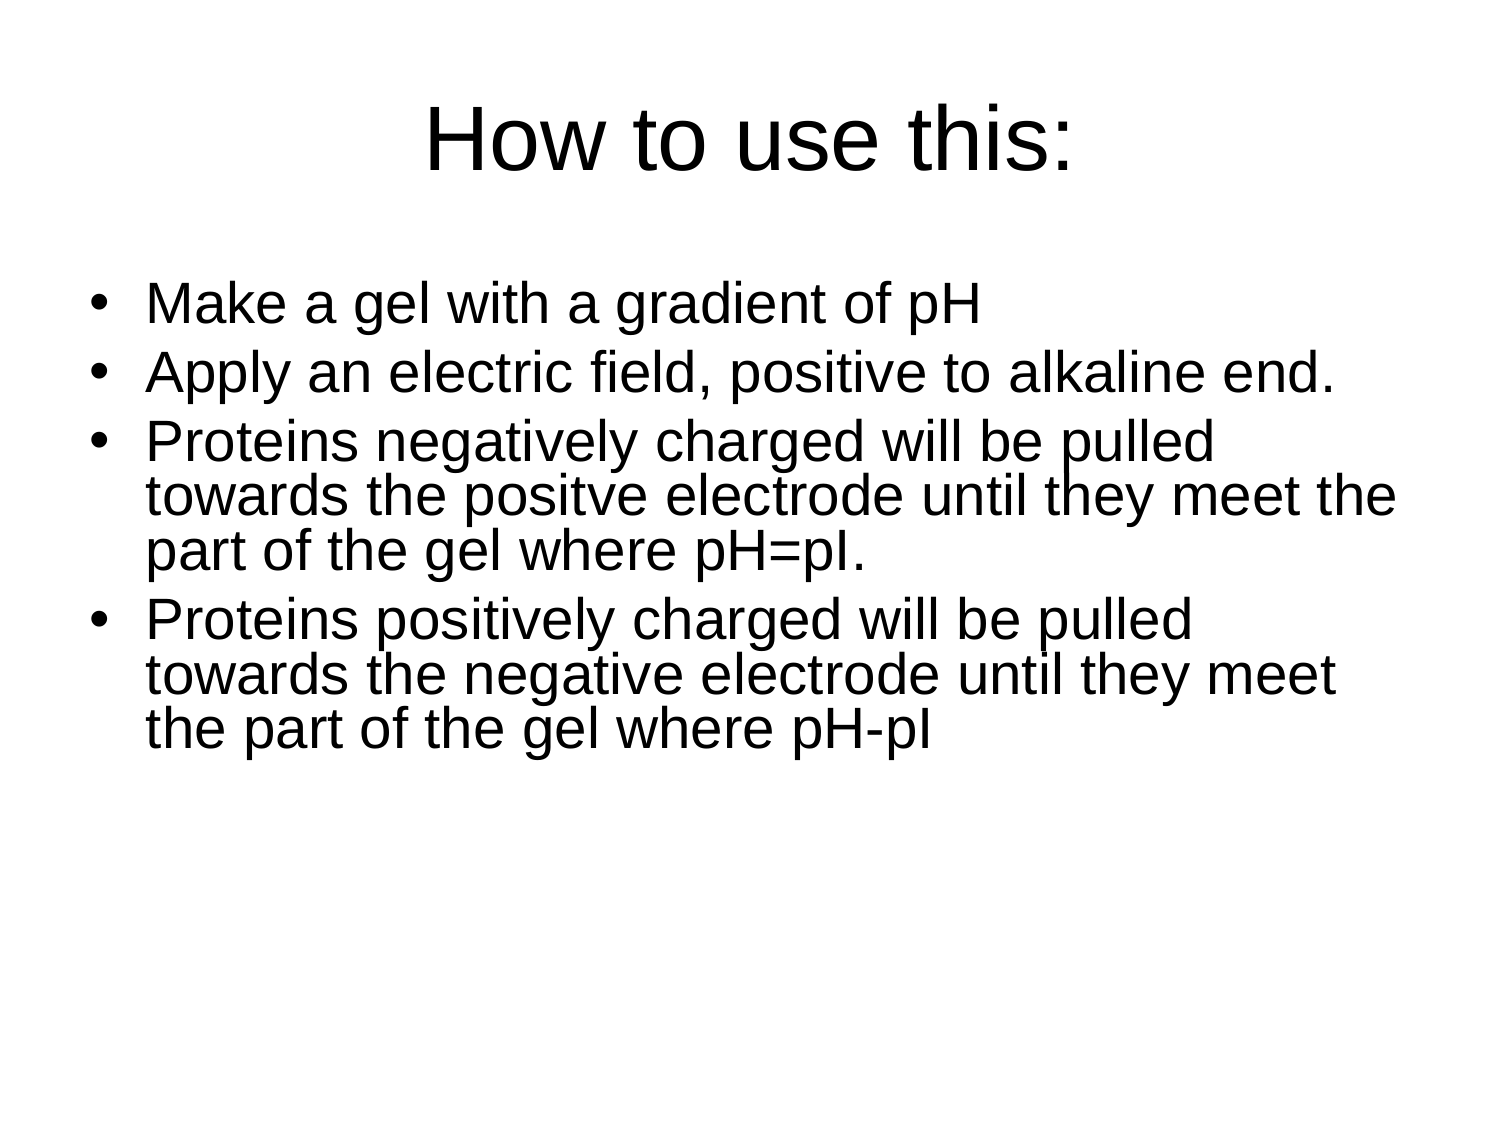

# How to use this:
Make a gel with a gradient of pH
Apply an electric field, positive to alkaline end.
Proteins negatively charged will be pulled towards the positve electrode until they meet the part of the gel where pH=pI.
Proteins positively charged will be pulled towards the negative electrode until they meet the part of the gel where pH-pI